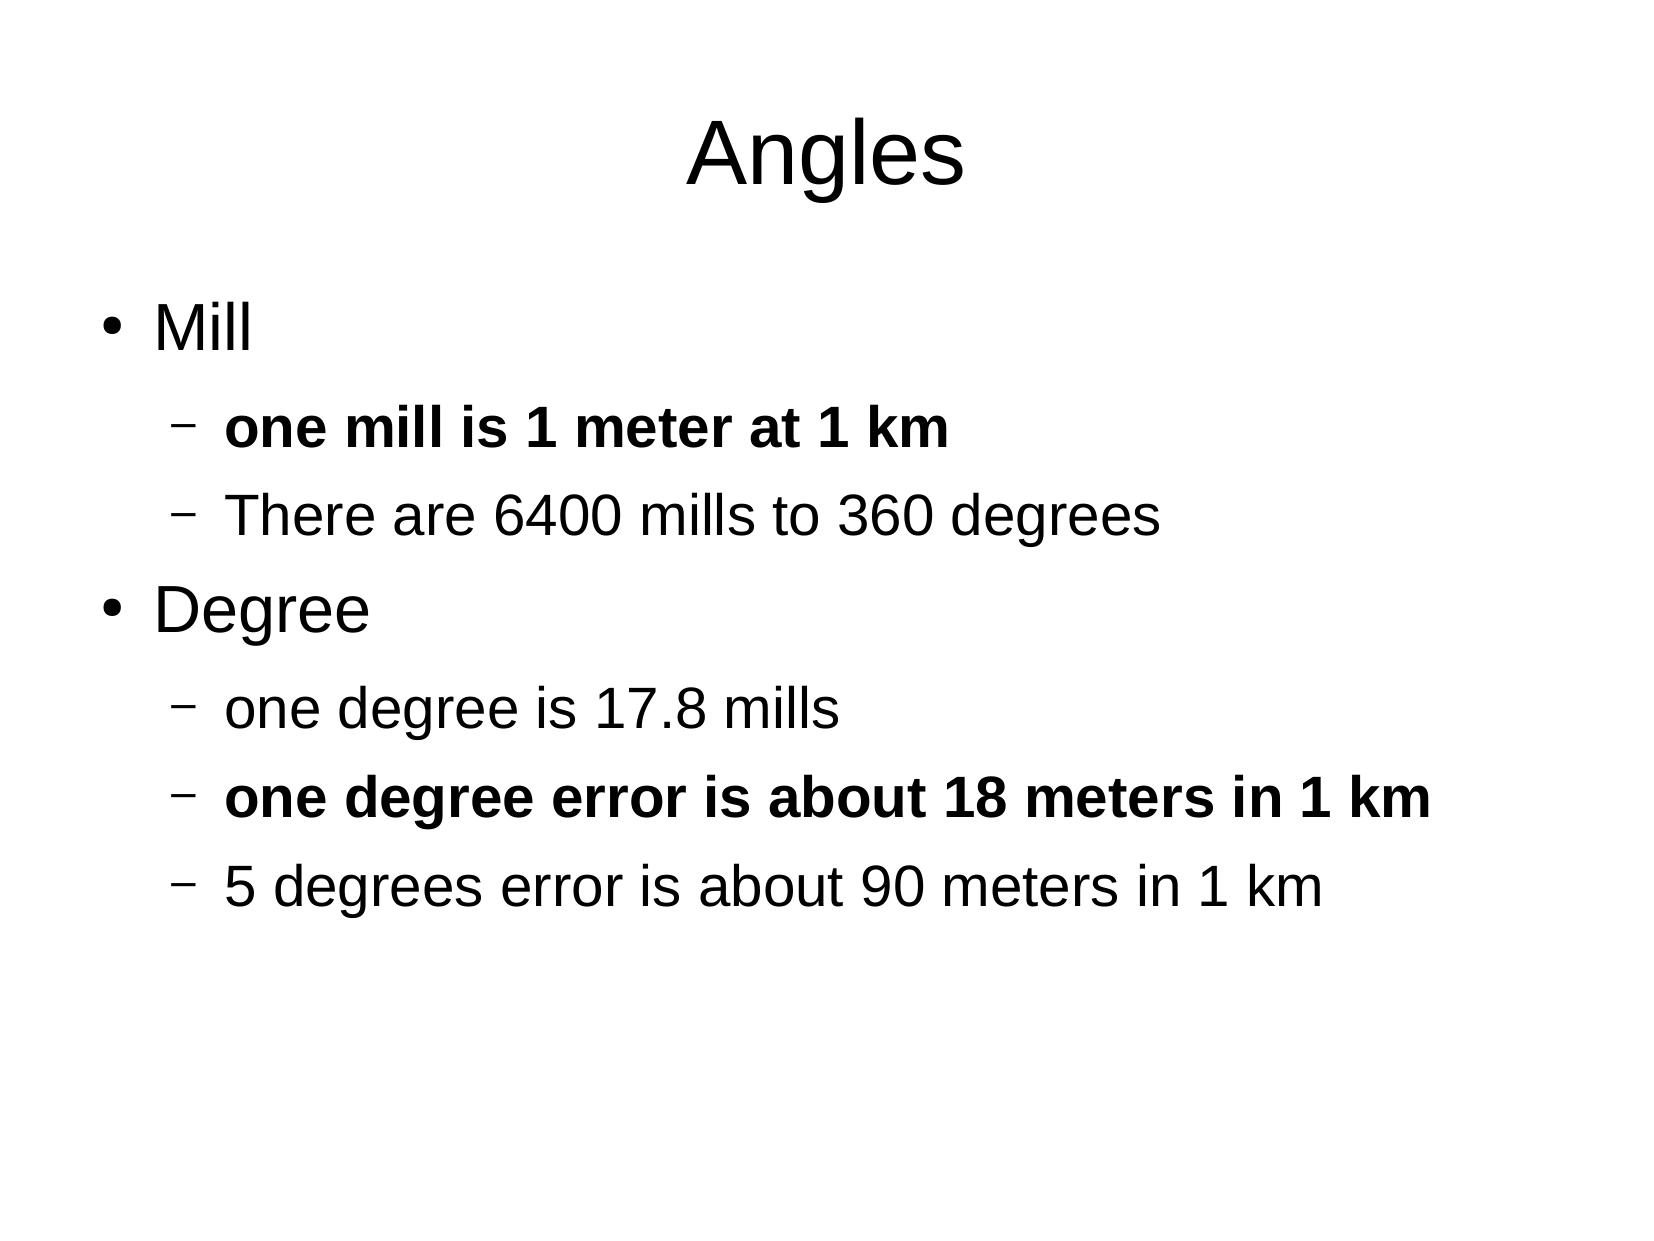

# Angles
Mill
one mill is 1 meter at 1 km
There are 6400 mills to 360 degrees
Degree
one degree is 17.8 mills
one degree error is about 18 meters in 1 km
5 degrees error is about 90 meters in 1 km